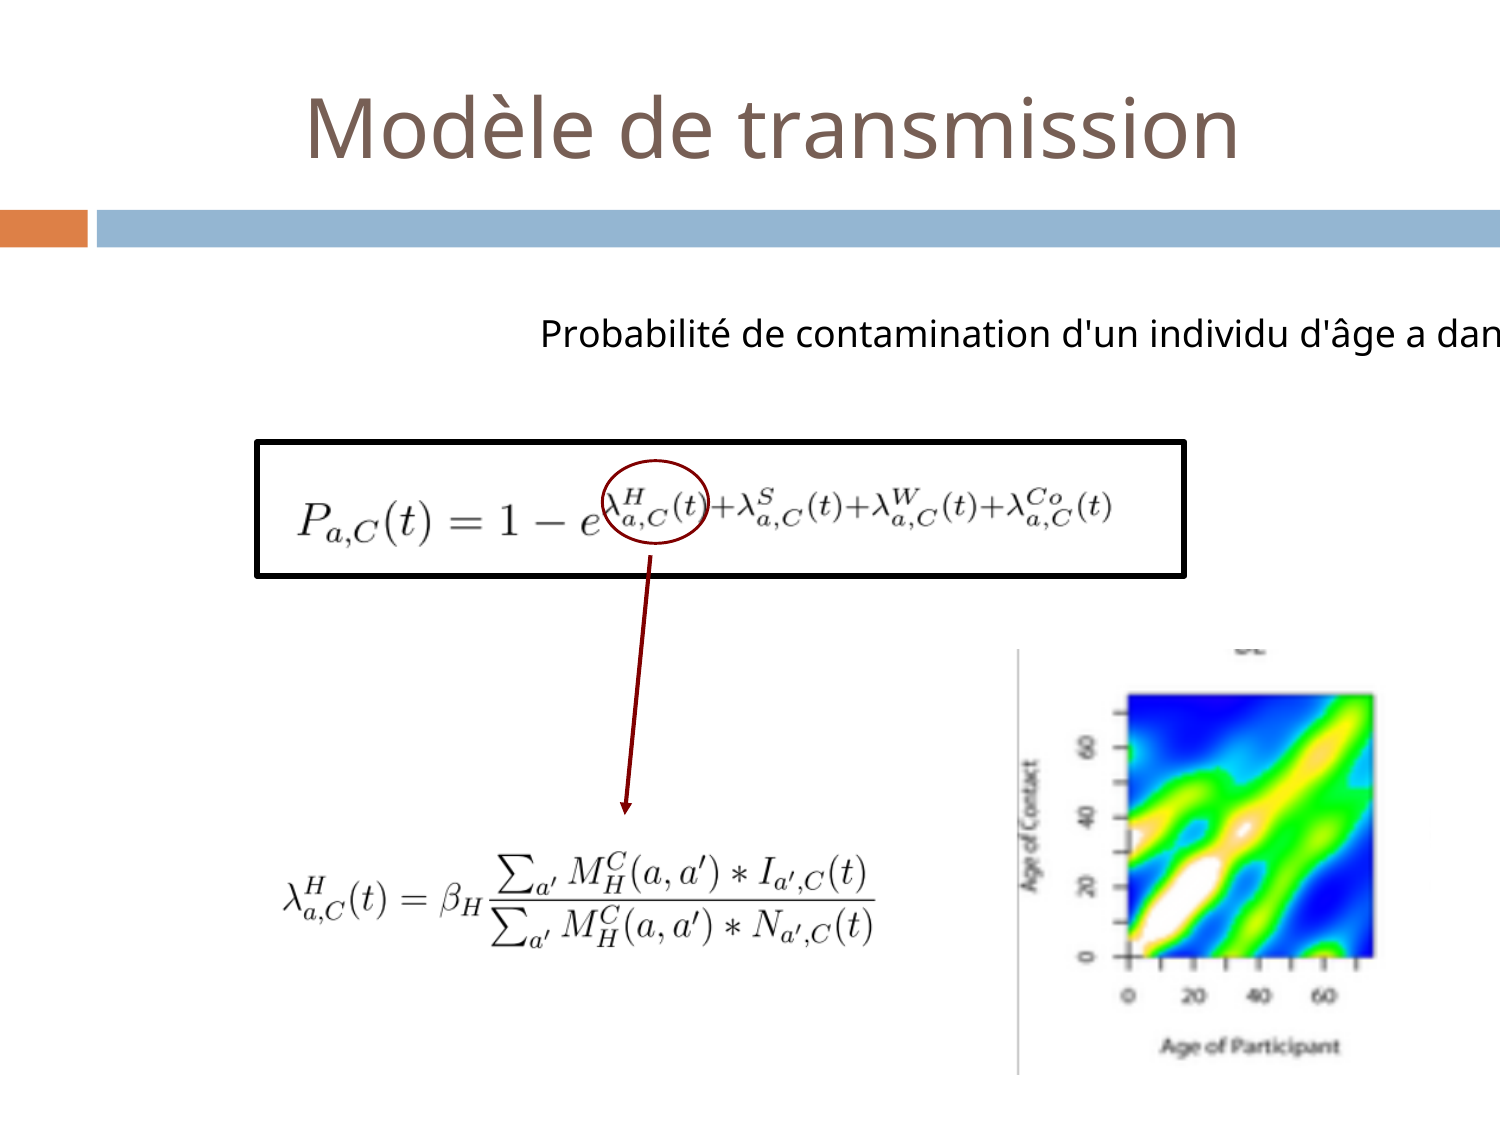

Modèle de transmission
Probabilité de contamination d'un individu d'âge a dans le canton C